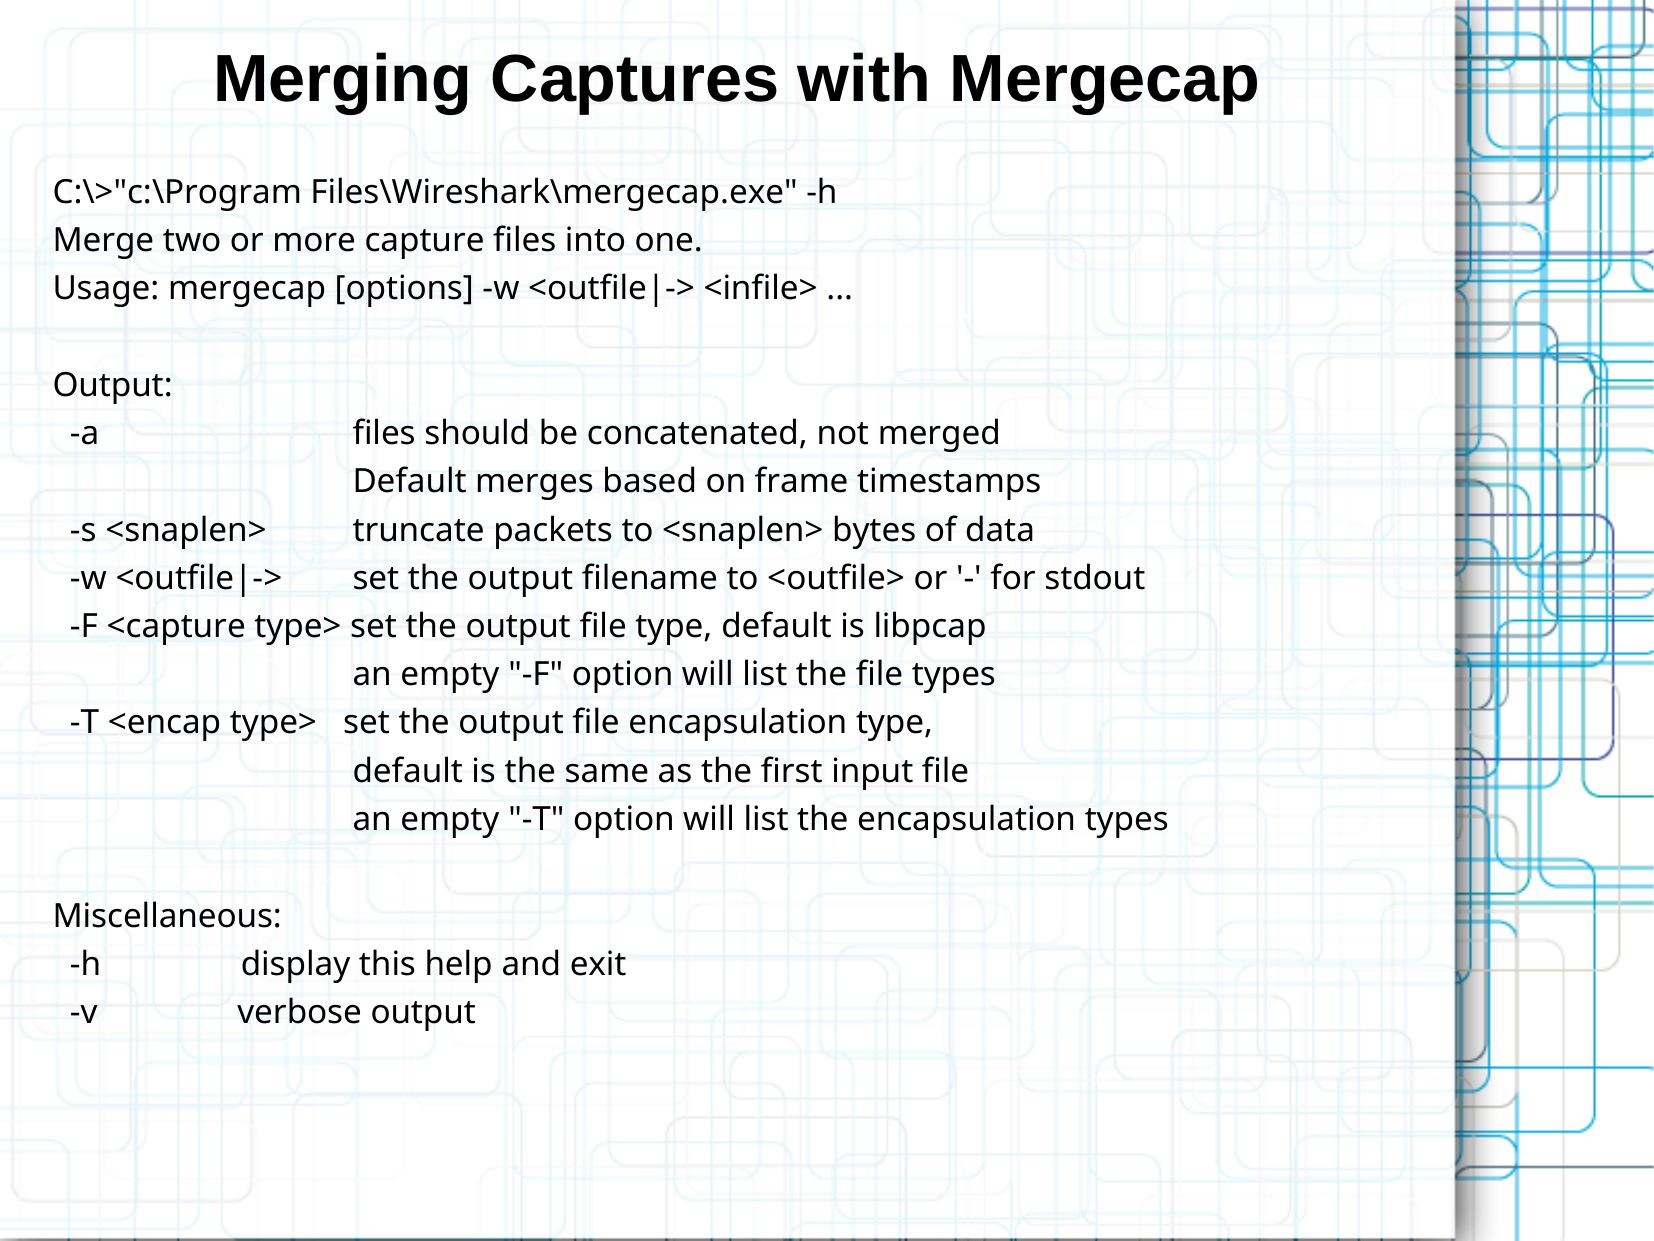

# Merging Captures with Mergecap
C:\>"c:\Program Files\Wireshark\mergecap.exe" -h
Merge two or more capture files into one.
Usage: mergecap [options] -w <outfile|-> <infile> ...
Output:
 -a 	files should be concatenated, not merged
 	Default merges based on frame timestamps
 -s <snaplen> 	truncate packets to <snaplen> bytes of data
 -w <outfile|-> 	set the output filename to <outfile> or '-' for stdout
 -F <capture type> set the output file type, default is libpcap
 	an empty "-F" option will list the file types
 -T <encap type> set the output file encapsulation type,
 	default is the same as the first input file
 	an empty "-T" option will list the encapsulation types
Miscellaneous:
 -h display this help and exit
 -v verbose output